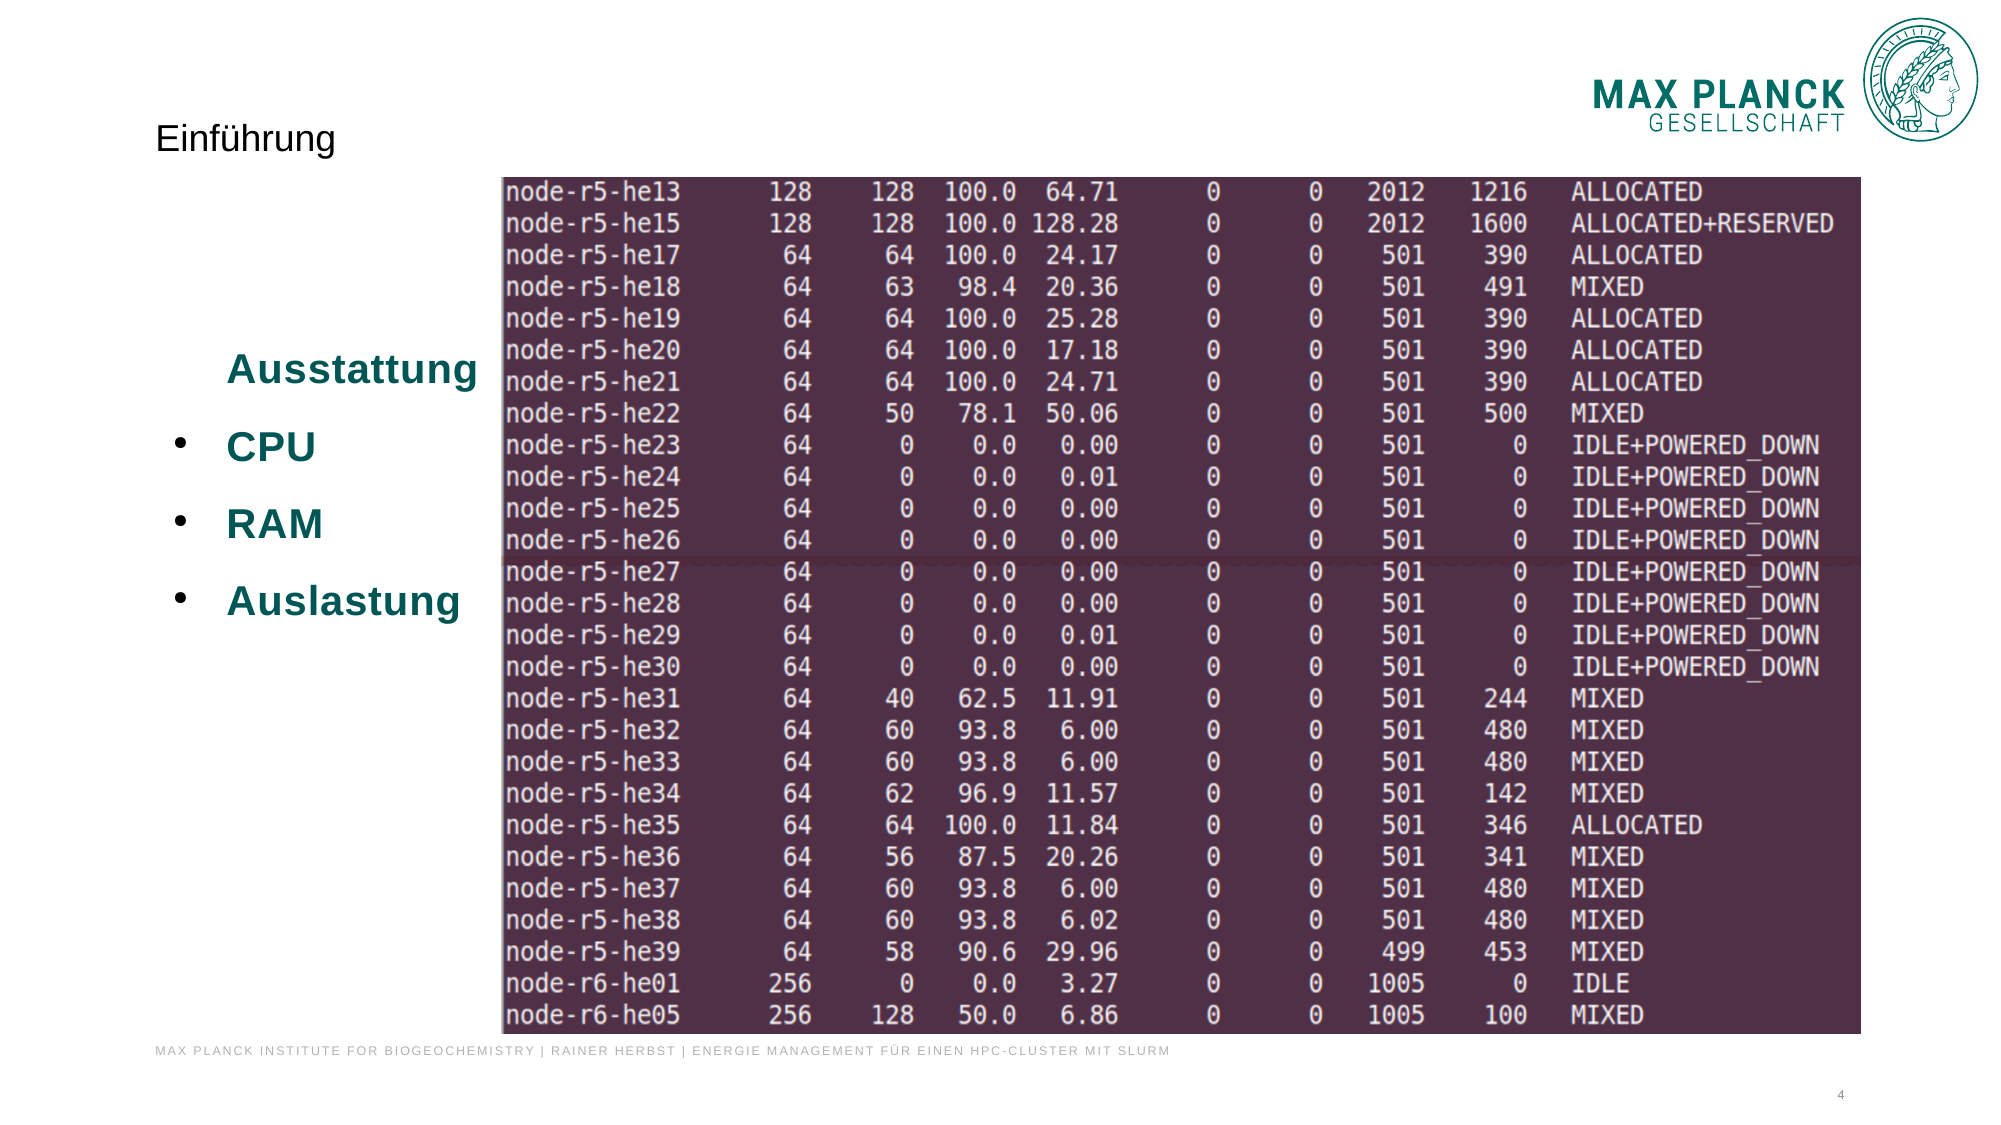

Einführung
# Ausstattung
CPU
RAM
Auslastung
Max Planck Institute for Biogeochemistry | Rainer Herbst | Energie Management für einen HPC-Cluster mit Slurm